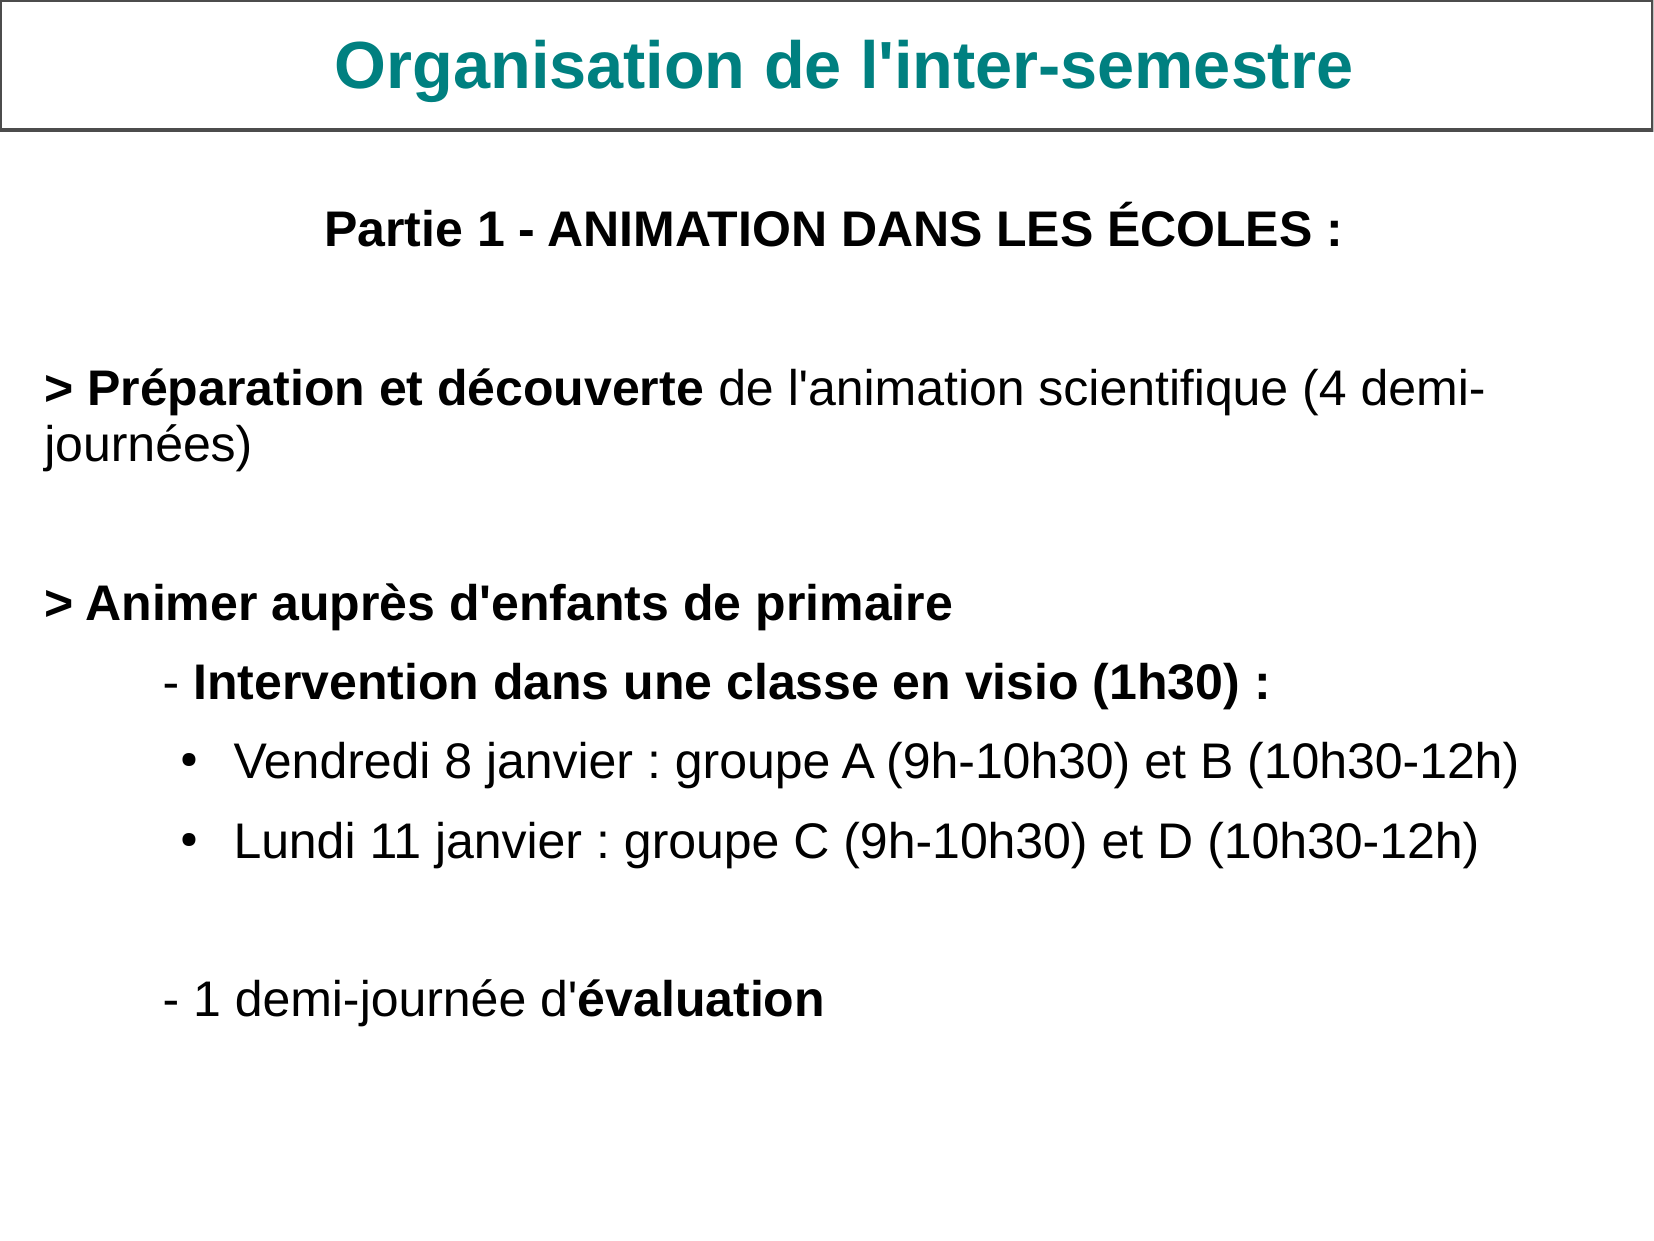

Organisation de l'inter-semestre
# Partie 1 - ANIMATION DANS LES ÉCOLES :
> Préparation et découverte de l'animation scientifique (4 demi-journées)
> Animer auprès d'enfants de primaire
- Intervention dans une classe en visio (1h30) :
Vendredi 8 janvier : groupe A (9h-10h30) et B (10h30-12h)
Lundi 11 janvier : groupe C (9h-10h30) et D (10h30-12h)
- 1 demi-journée d'évaluation